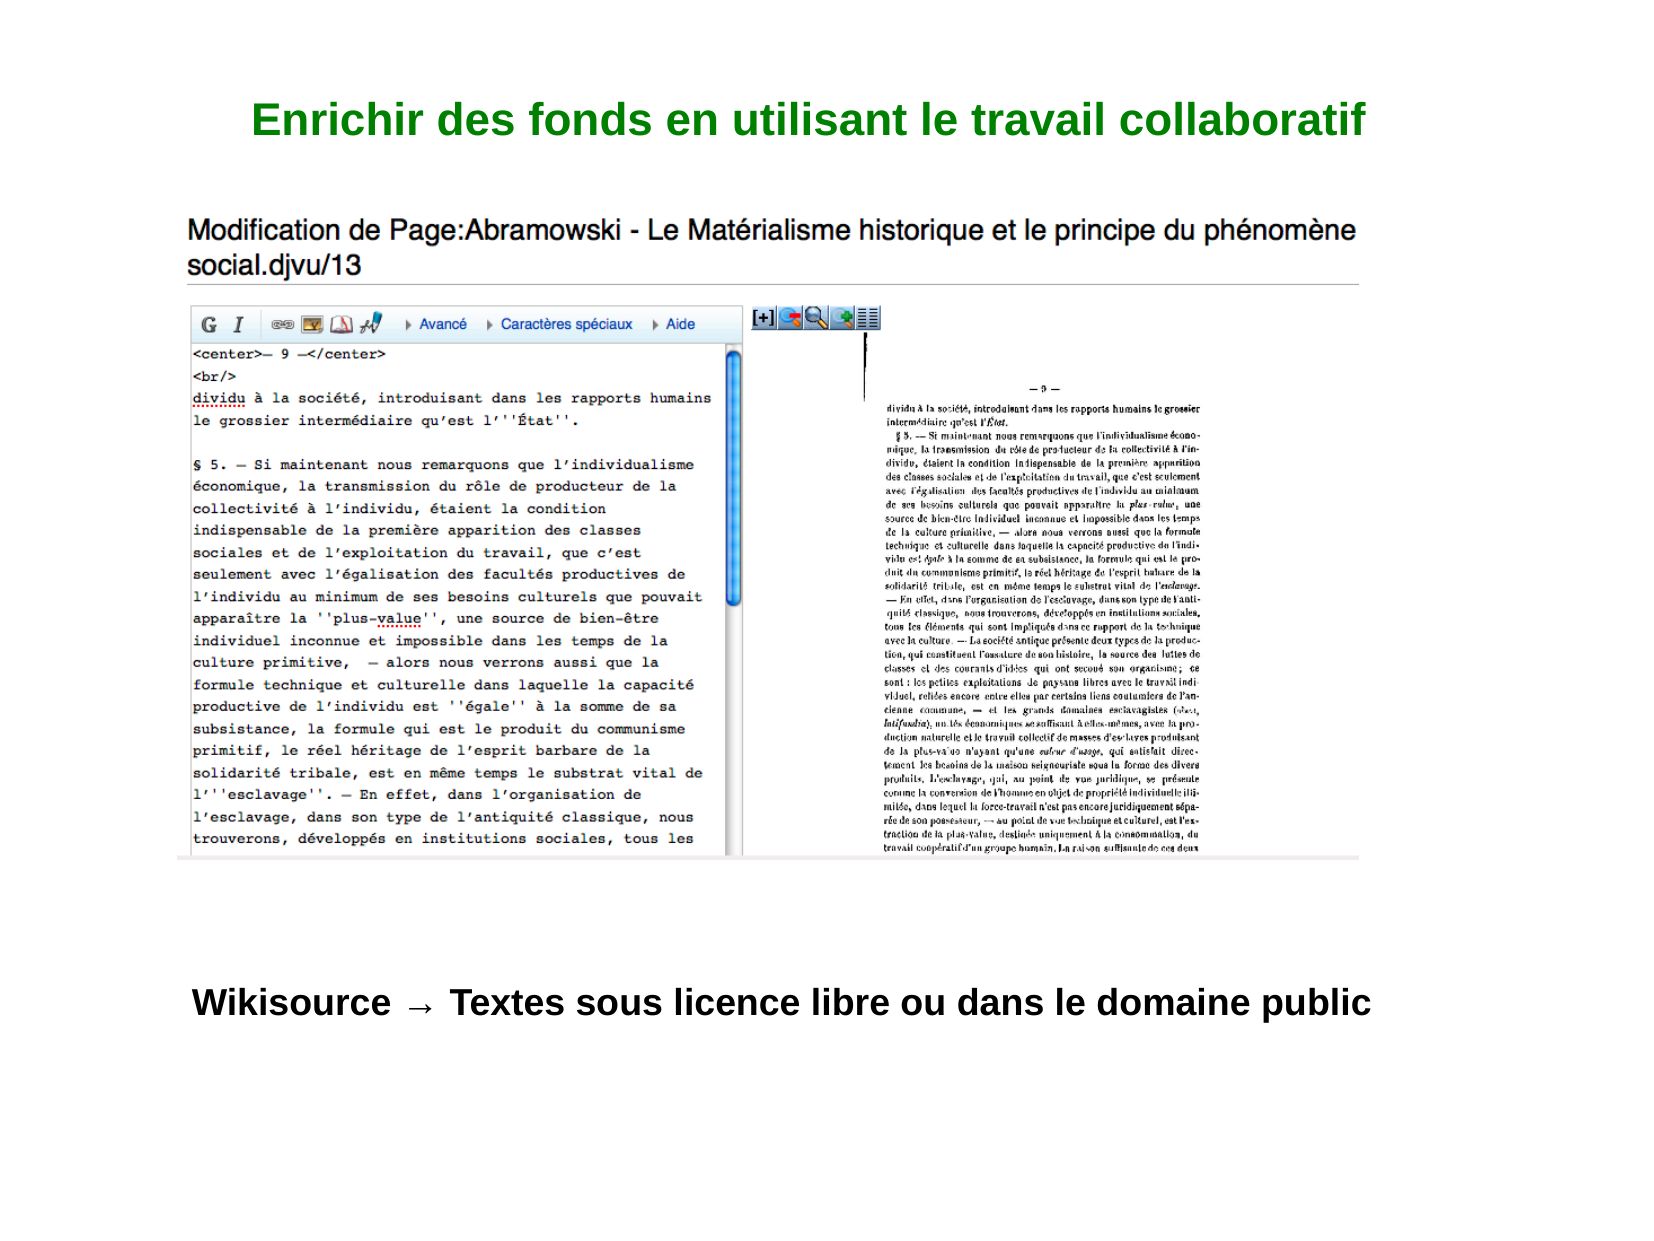

Enrichir des fonds en utilisant le travail collaboratif
Wikisource → Textes sous licence libre ou dans le domaine public